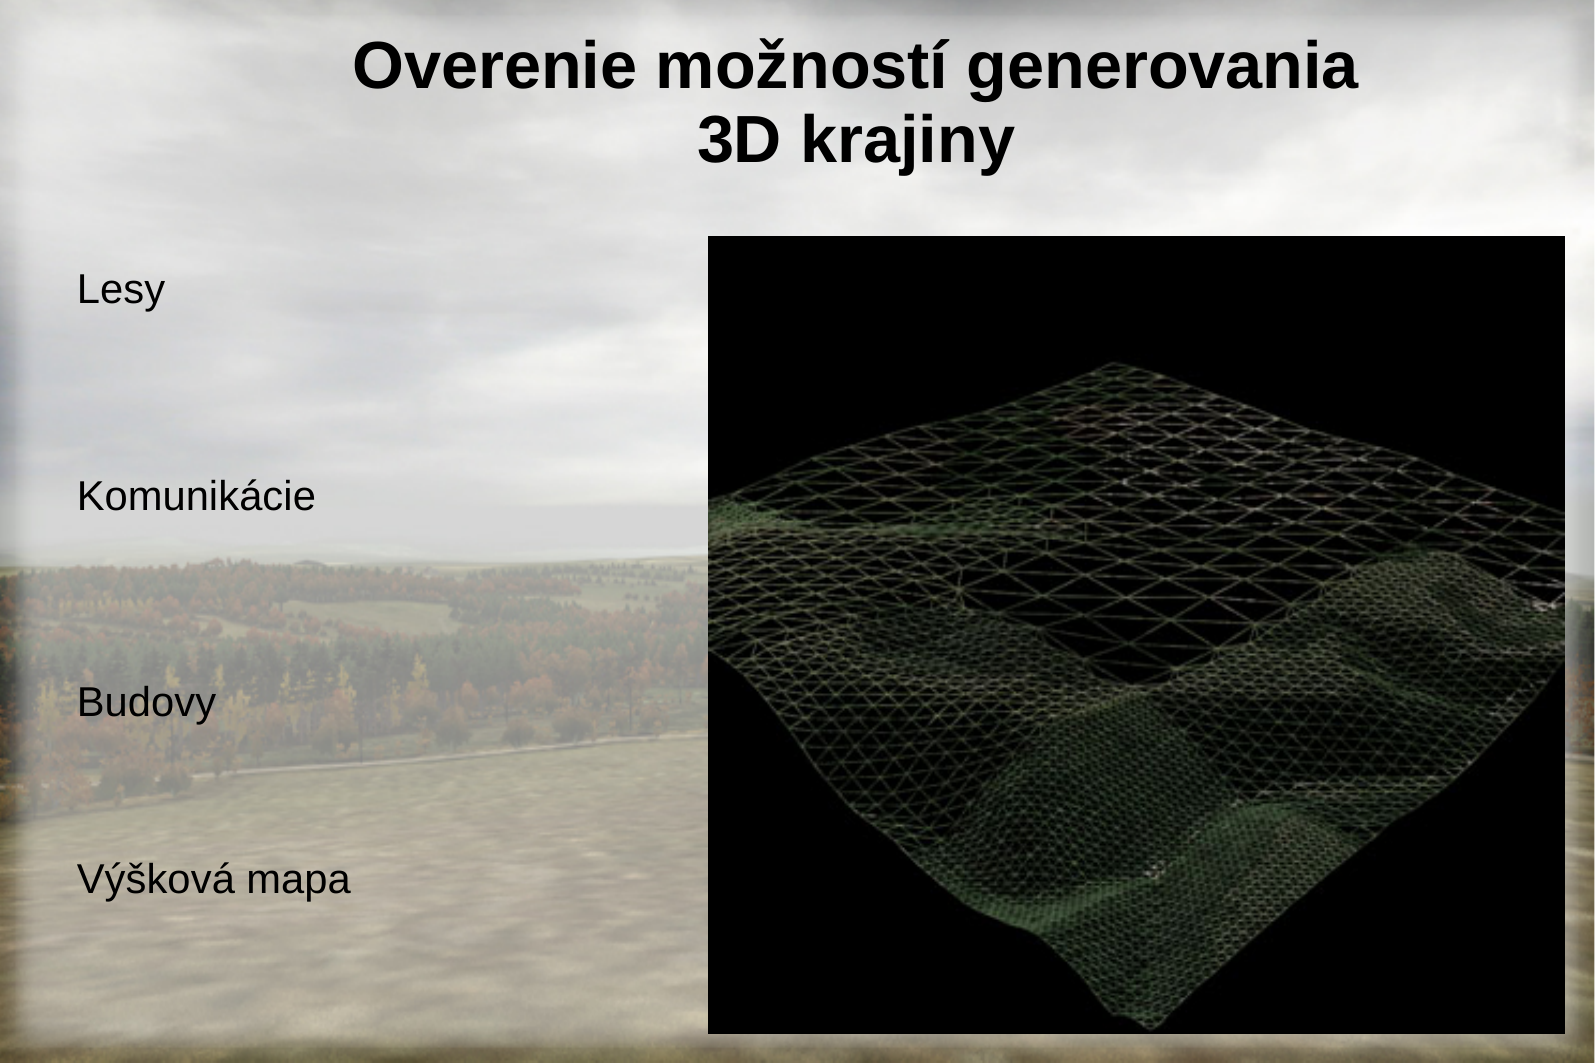

# Overenie možností generovania 3D krajiny
Lesy
Komunikácie
Budovy
Výšková mapa